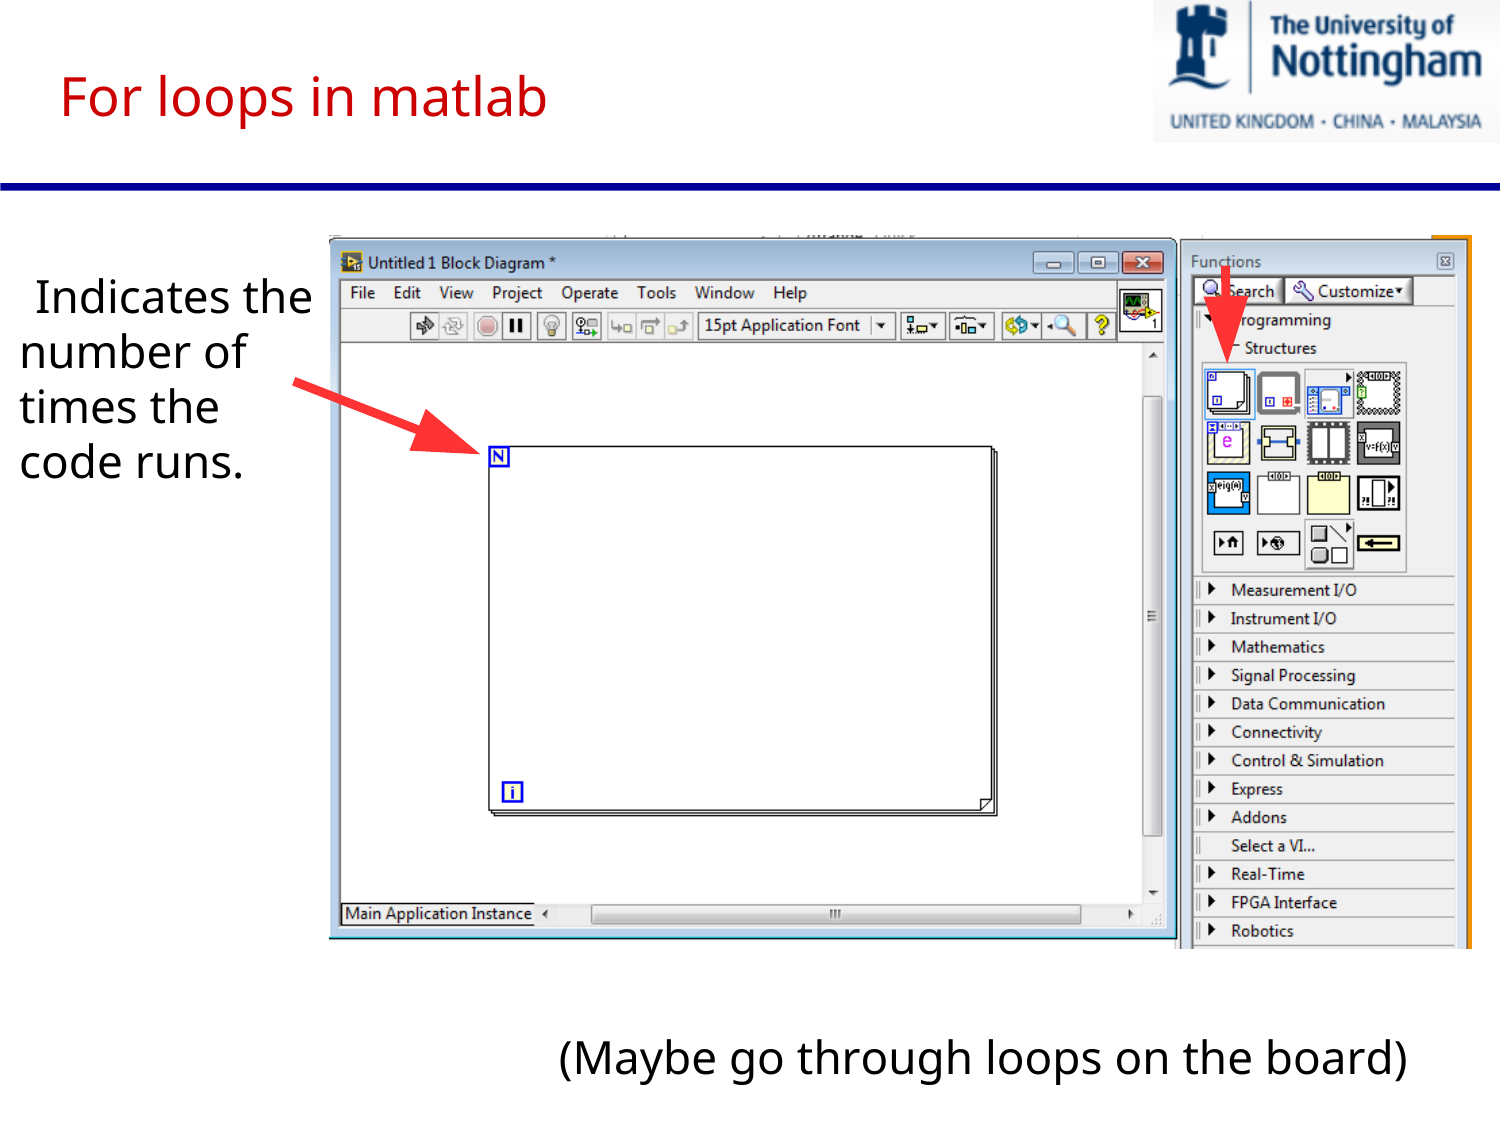

# For loops in matlab
Indicates the number of times the code runs.
(Maybe go through loops on the board)